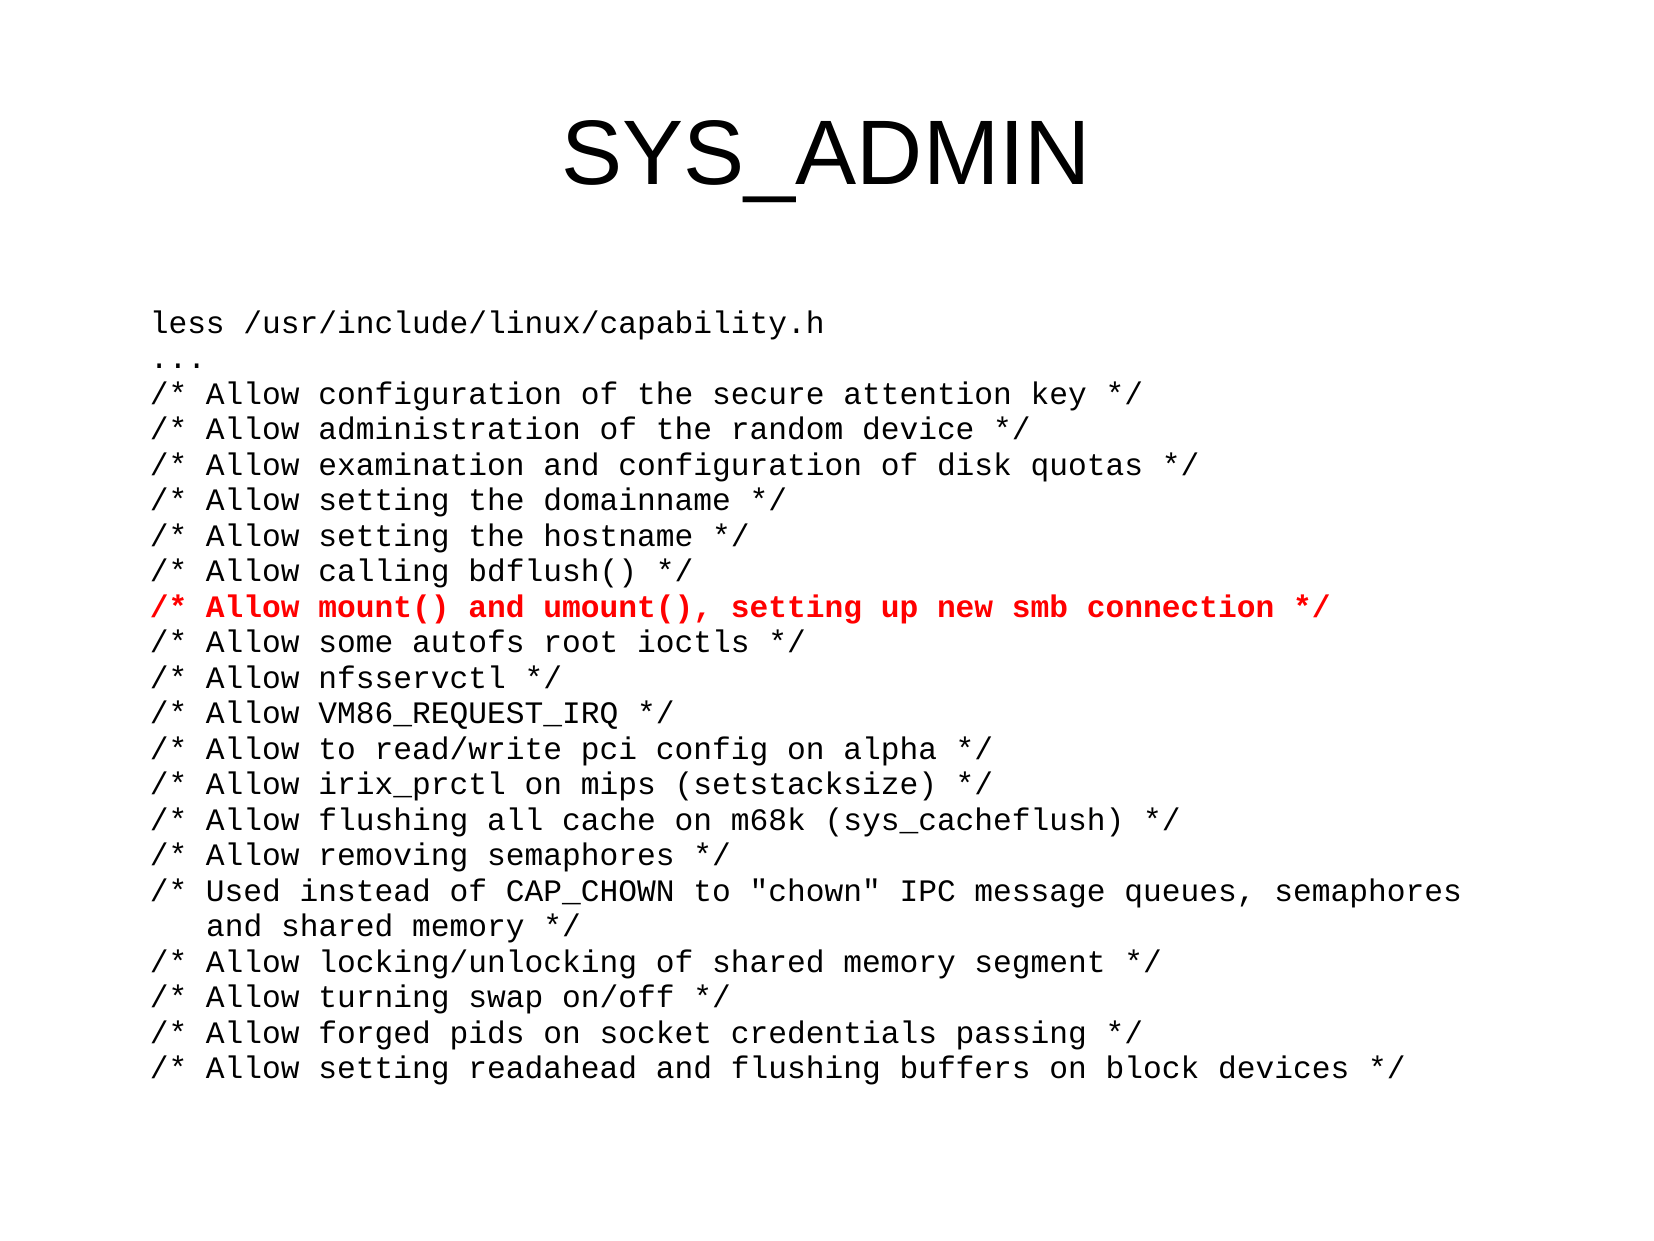

# SYS_ADMIN
less /usr/include/linux/capability.h
...
/* Allow configuration of the secure attention key */
/* Allow administration of the random device */
/* Allow examination and configuration of disk quotas */
/* Allow setting the domainname */
/* Allow setting the hostname */
/* Allow calling bdflush() */
/* Allow mount() and umount(), setting up new smb connection */
/* Allow some autofs root ioctls */
/* Allow nfsservctl */
/* Allow VM86_REQUEST_IRQ */
/* Allow to read/write pci config on alpha */
/* Allow irix_prctl on mips (setstacksize) */
/* Allow flushing all cache on m68k (sys_cacheflush) */
/* Allow removing semaphores */
/* Used instead of CAP_CHOWN to "chown" IPC message queues, semaphores
 and shared memory */
/* Allow locking/unlocking of shared memory segment */
/* Allow turning swap on/off */
/* Allow forged pids on socket credentials passing */
/* Allow setting readahead and flushing buffers on block devices */